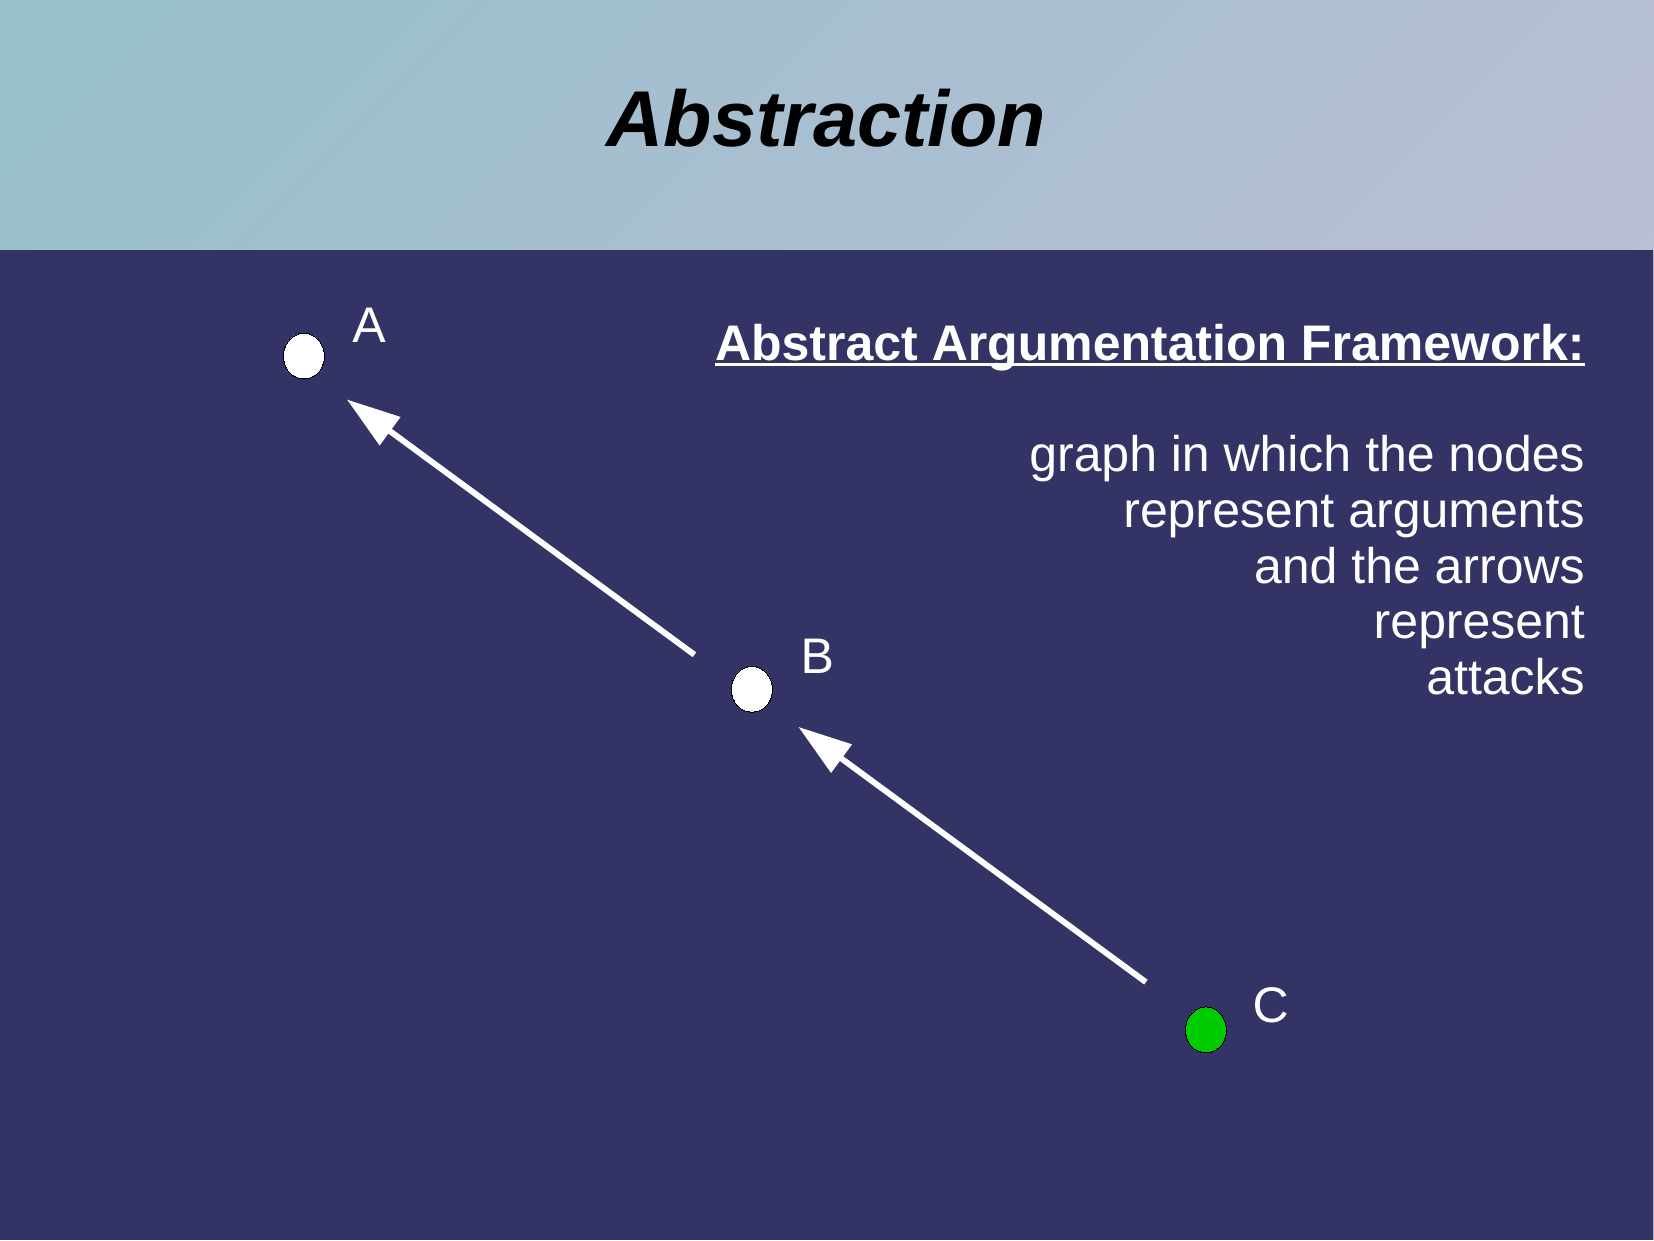

# Abstraction
A
Abstract Argumentation Framework:
graph in which the nodes
represent arguments
and the arrows
represent
attacks
B
C